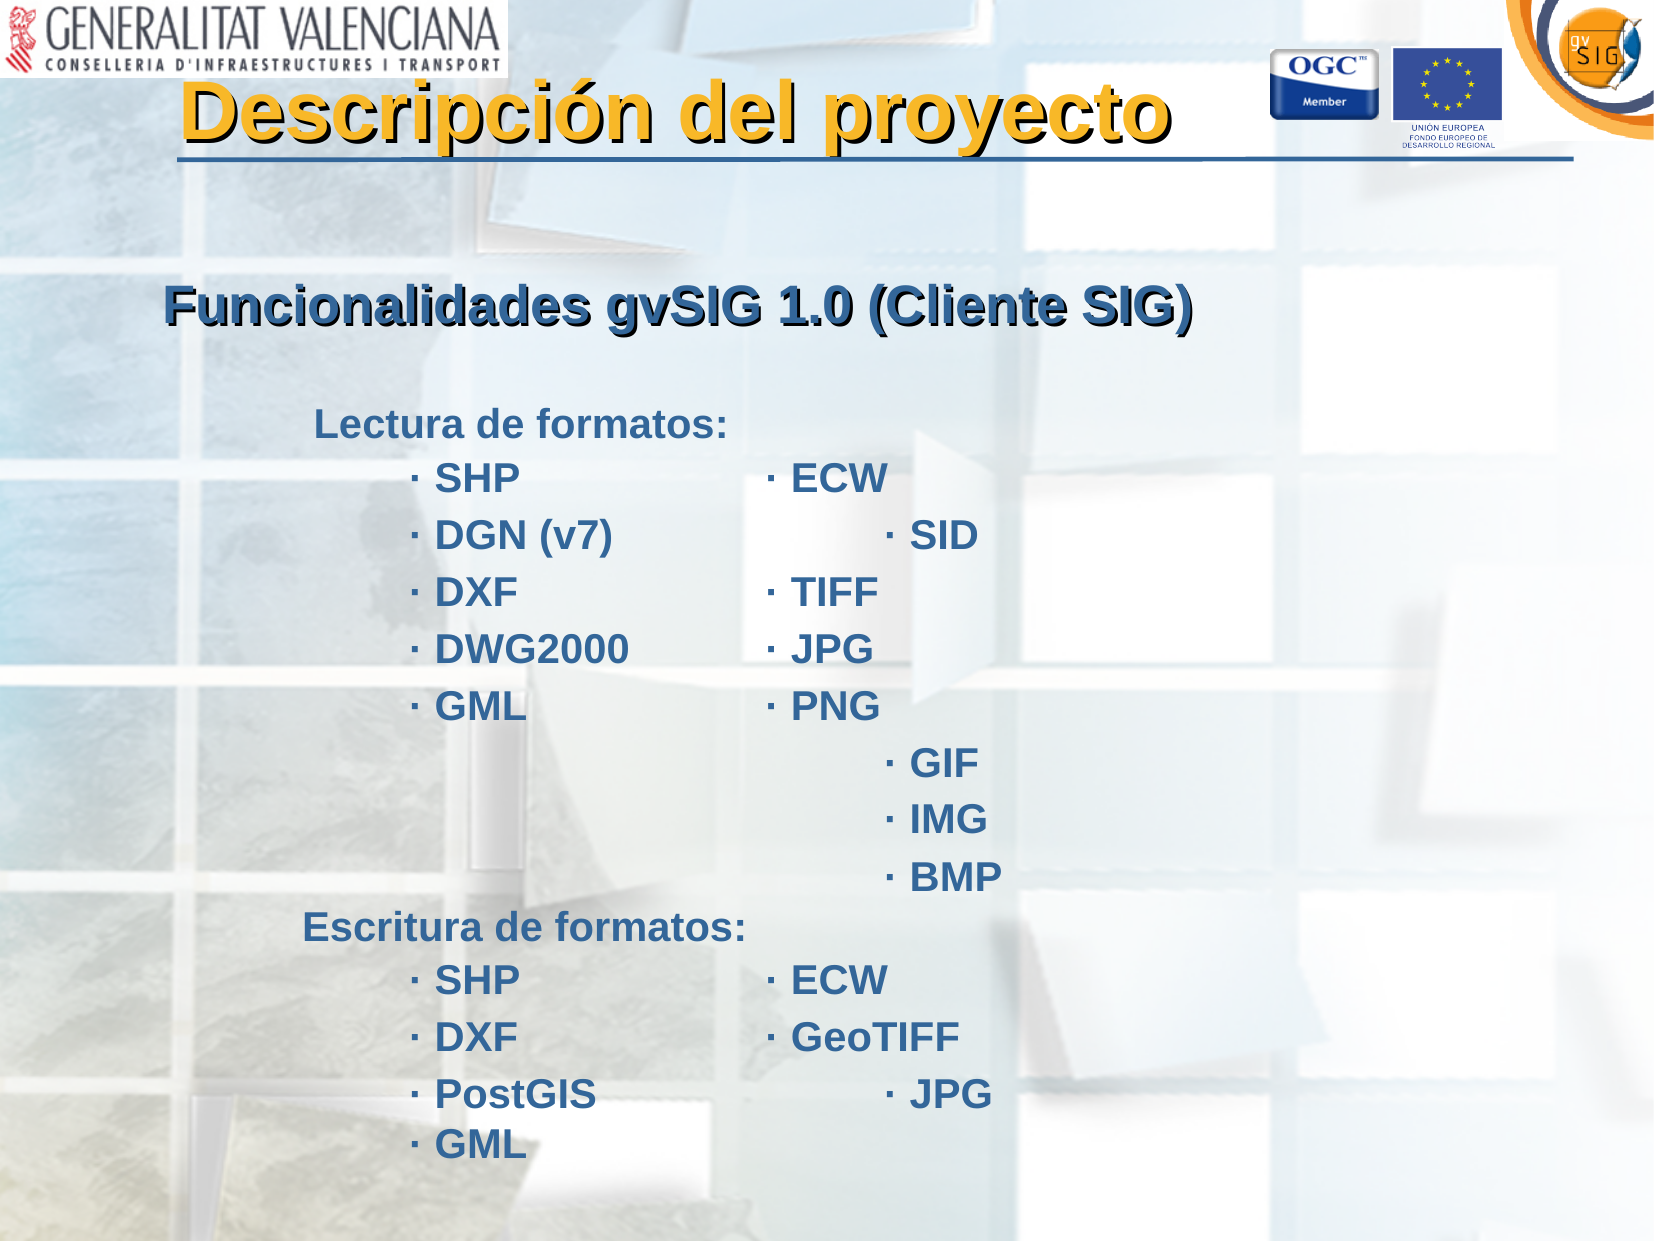

# Descripción del proyecto
Funcionalidades gvSIG 1.0 (Cliente SIG)
 Lectura de formatos:
	· SHP			· ECW
	· DGN (v7)			· SID
	· DXF			· TIFF
	· DWG2000		· JPG
	· GML			· PNG
					· GIF
					· IMG
					· BMP
 Escritura de formatos:
	· SHP			· ECW
	· DXF			· GeoTIFF
	· PostGIS			· JPG				· GML